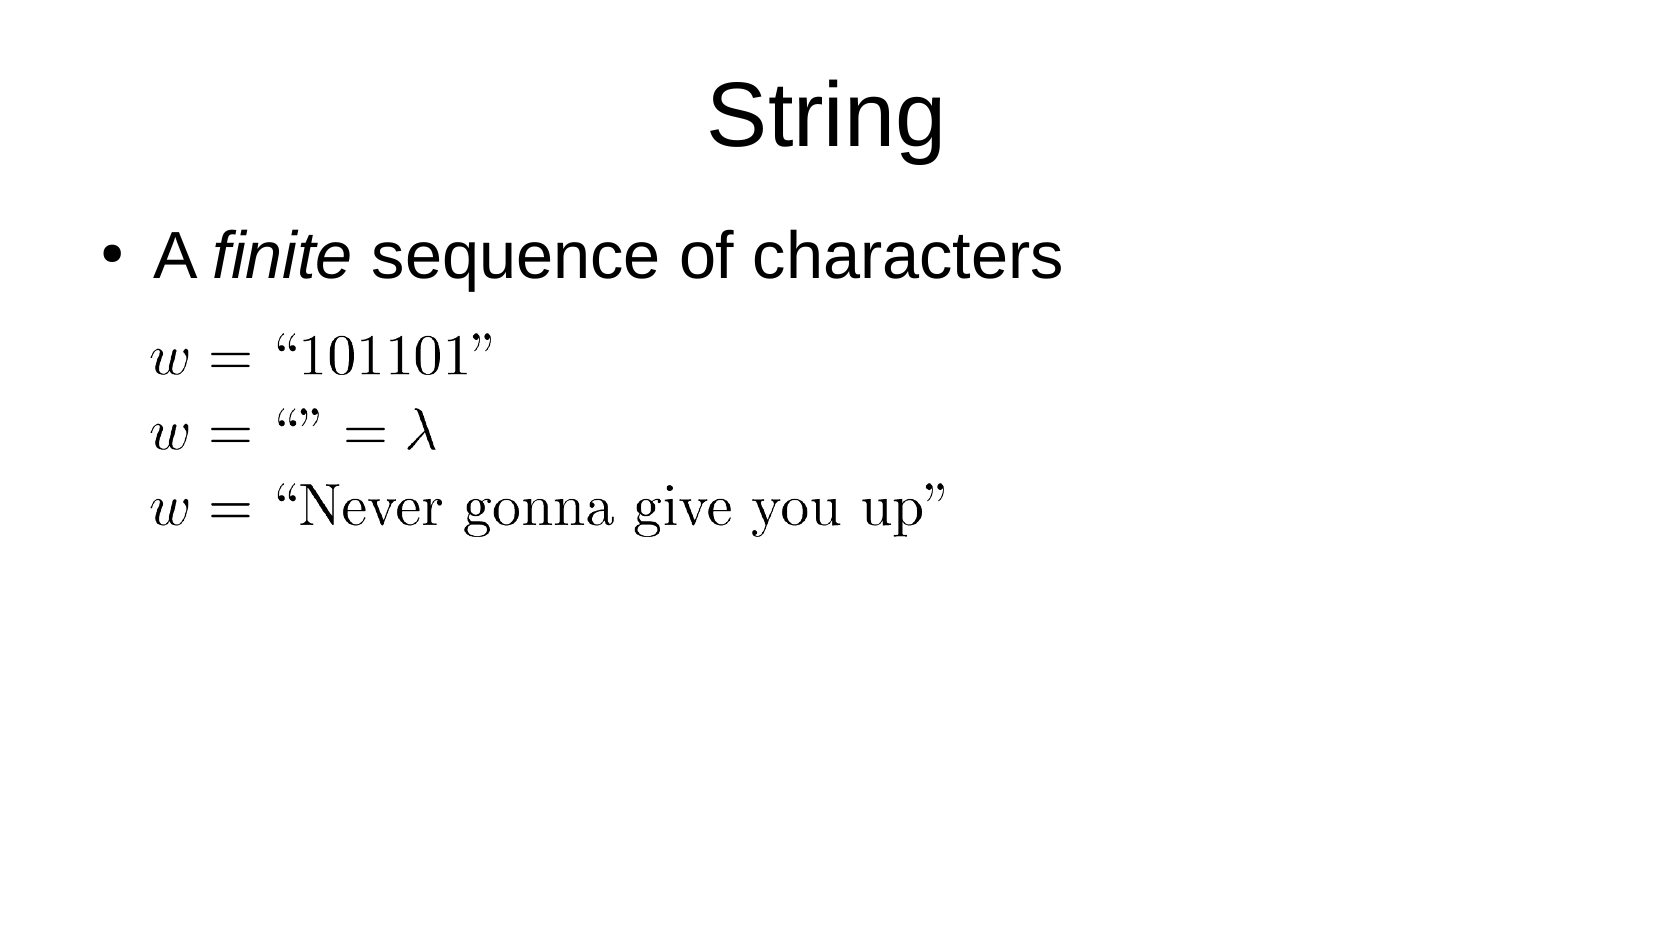

# String
A finite sequence of characters